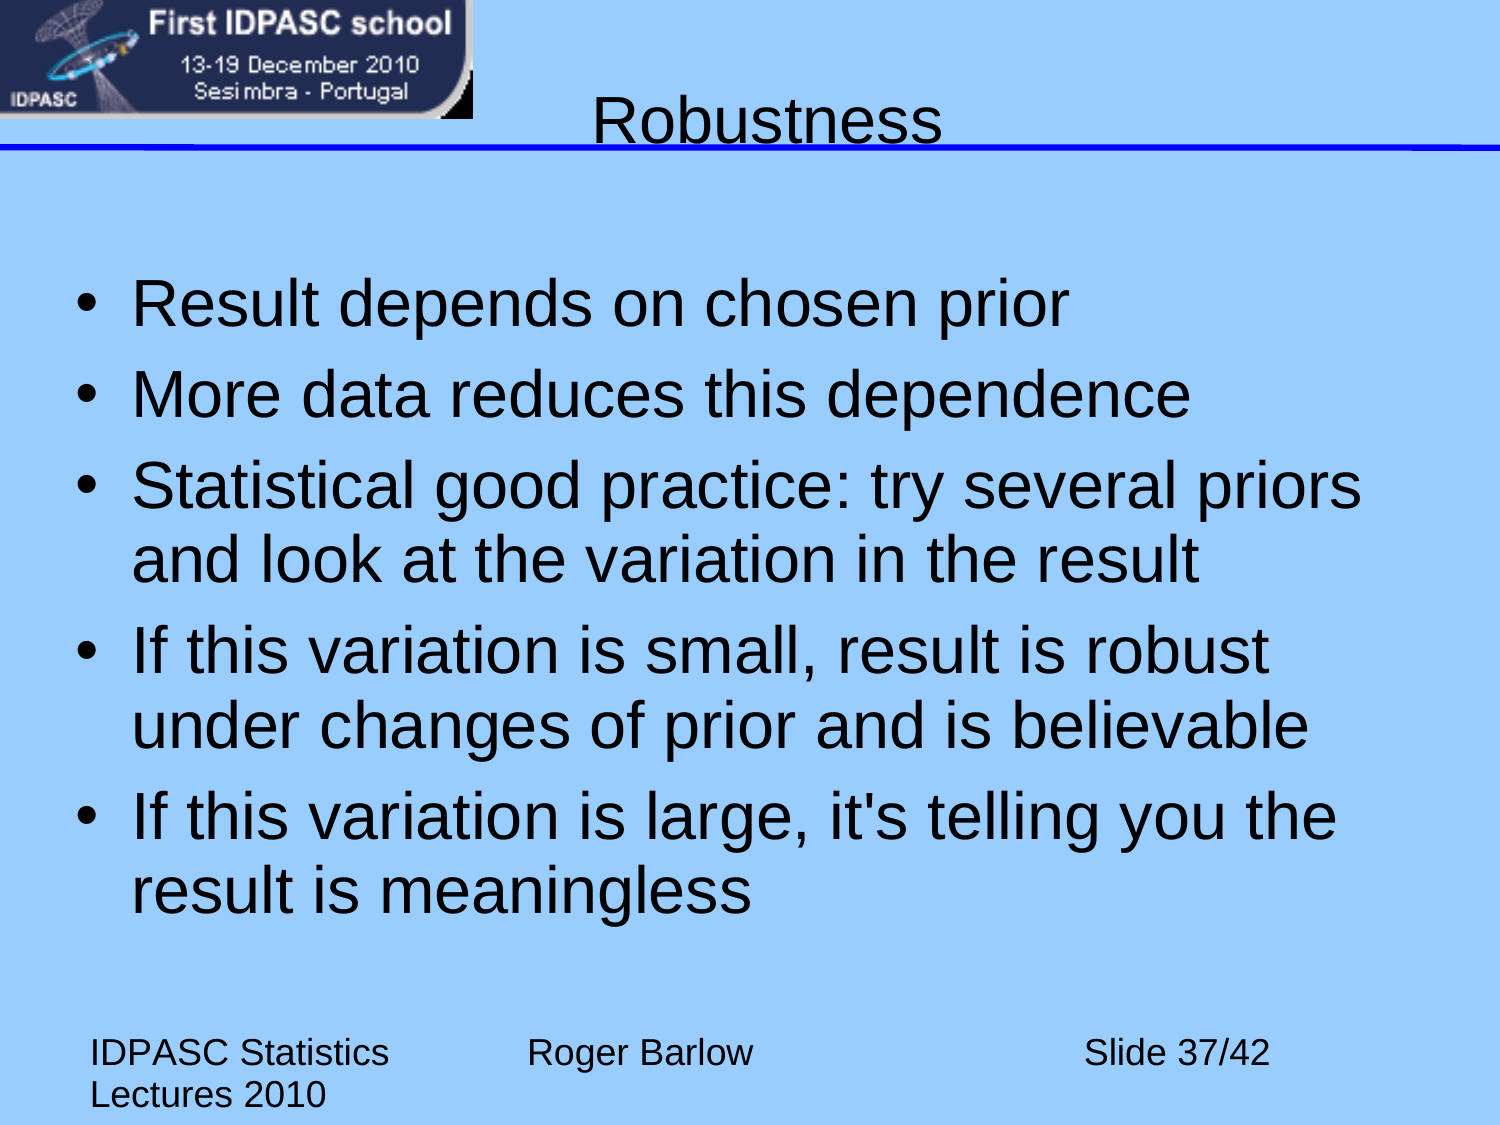

# Robustness
Result depends on chosen prior
More data reduces this dependence
Statistical good practice: try several priors and look at the variation in the result
If this variation is small, result is robust under changes of prior and is believable
If this variation is large, it's telling you the result is meaningless
37